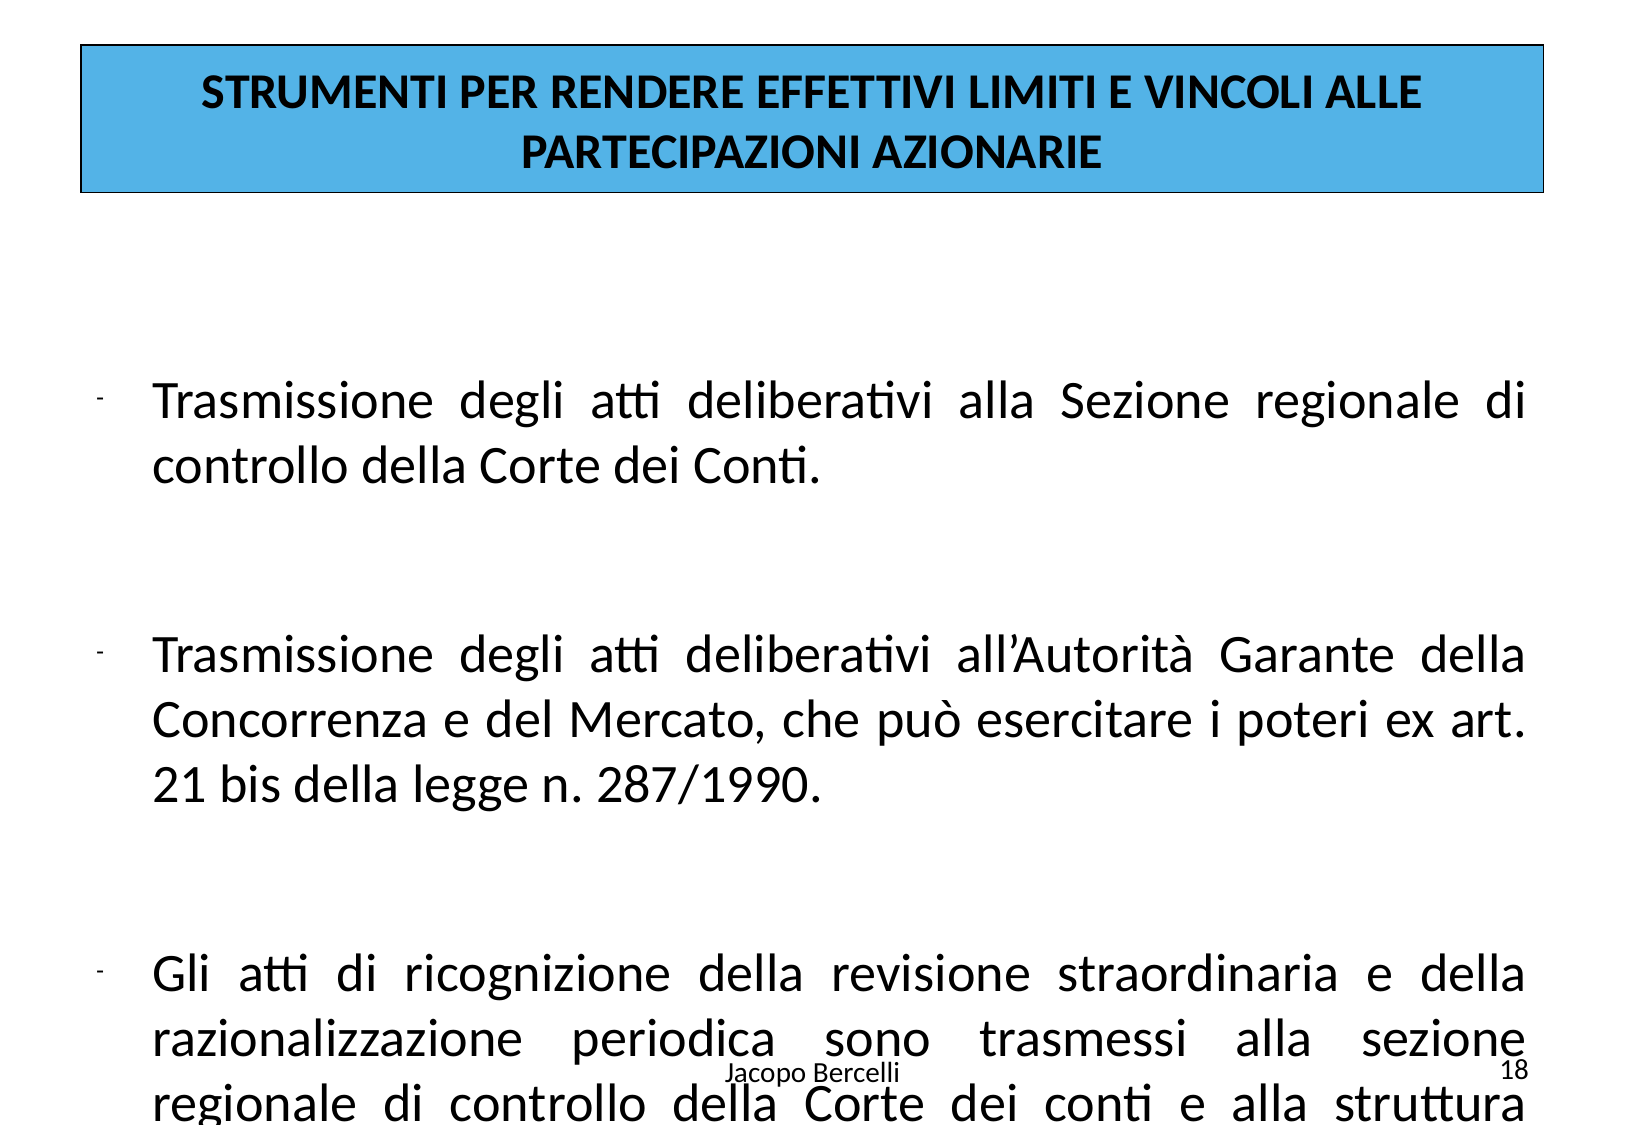

# STRUMENTI PER RENDERE EFFETTIVI LIMITI E VINCOLI ALLE PARTECIPAZIONI AZIONARIE
Trasmissione degli atti deliberativi alla Sezione regionale di controllo della Corte dei Conti.
Trasmissione degli atti deliberativi all’Autorità Garante della Concorrenza e del Mercato, che può esercitare i poteri ex art. 21 bis della legge n. 287/1990.
Gli atti di ricognizione della revisione straordinaria e della razionalizzazione periodica sono trasmessi alla sezione regionale di controllo della Corte dei conti e alla struttura istituita presso il Ministero dell’economia per il monitoraggio dell’attuazione della riforma.
Jacopo Bercelli